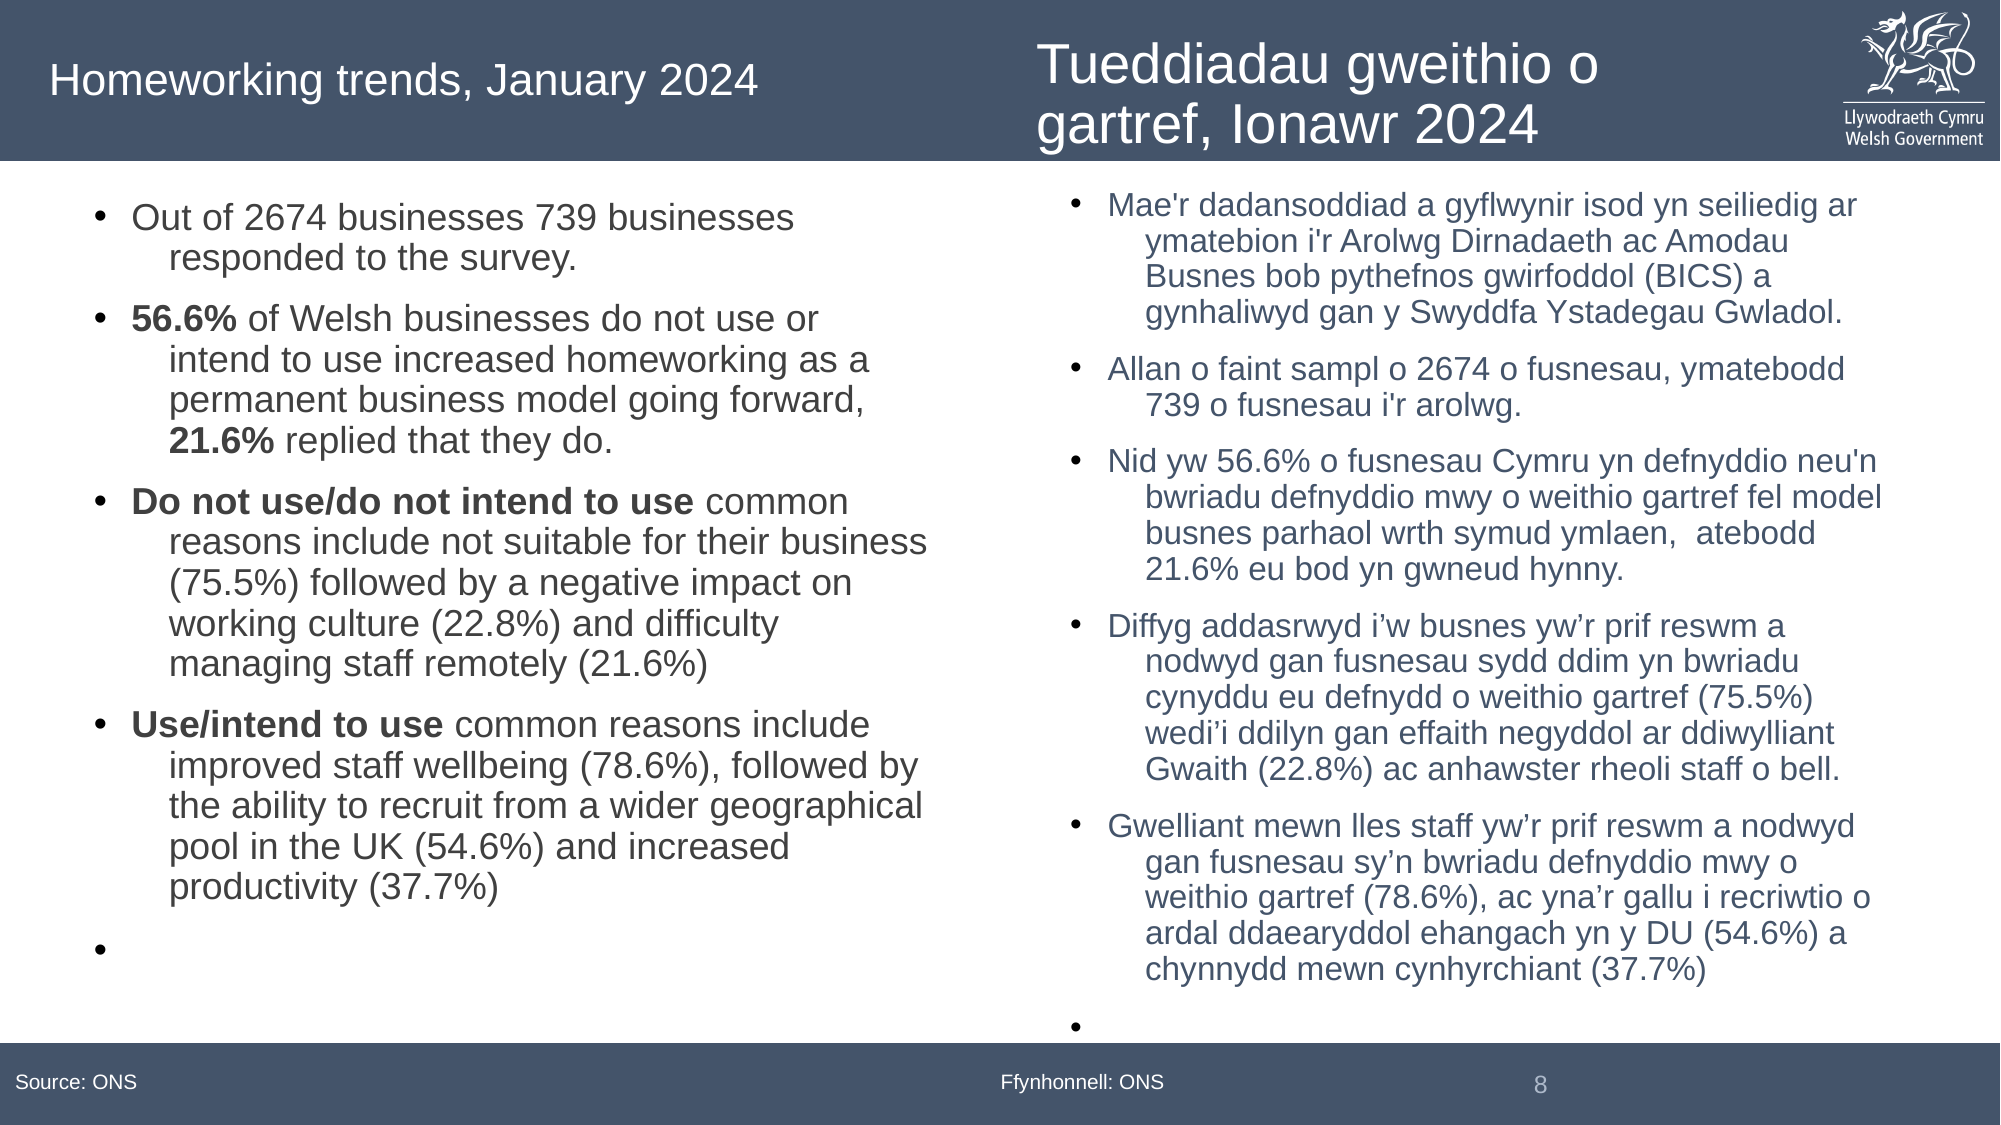

Homeworking trends, January 2024
Tueddiadau gweithio o gartref, Ionawr 2024
# Mae'r dadansoddiad a gyflwynir isod yn seiliedig ar ymatebion i'r Arolwg Dirnadaeth ac Amodau Busnes bob pythefnos gwirfoddol (BICS) a gynhaliwyd gan y Swyddfa Ystadegau Gwladol.
Allan o faint sampl o 2674 o fusnesau, ymatebodd 739 o fusnesau i'r arolwg.
Nid yw 56.6% o fusnesau Cymru yn defnyddio neu'n bwriadu defnyddio mwy o weithio gartref fel model busnes parhaol wrth symud ymlaen,  atebodd 21.6% eu bod yn gwneud hynny.
Diffyg addasrwyd i’w busnes yw’r prif reswm a nodwyd gan fusnesau sydd ddim yn bwriadu cynyddu eu defnydd o weithio gartref (75.5%) wedi’i ddilyn gan effaith negyddol ar ddiwylliant Gwaith (22.8%) ac anhawster rheoli staff o bell.
Gwelliant mewn lles staff yw’r prif reswm a nodwyd gan fusnesau sy’n bwriadu defnyddio mwy o weithio gartref (78.6%), ac yna’r gallu i recriwtio o ardal ddaearyddol ehangach yn y DU (54.6%) a chynnydd mewn cynhyrchiant (37.7%)
Out of 2674 businesses 739 businesses responded to the survey.
56.6% of Welsh businesses do not use or intend to use increased homeworking as a permanent business model going forward, 21.6% replied that they do.
Do not use/do not intend to use common reasons include not suitable for their business (75.5%) followed by a negative impact on working culture (22.8%) and difficulty managing staff remotely (21.6%)
Use/intend to use common reasons include improved staff wellbeing (78.6%), followed by the ability to recruit from a wider geographical pool in the UK (54.6%) and increased productivity (37.7%)
Source: ONS
Ffynhonnell: ONS